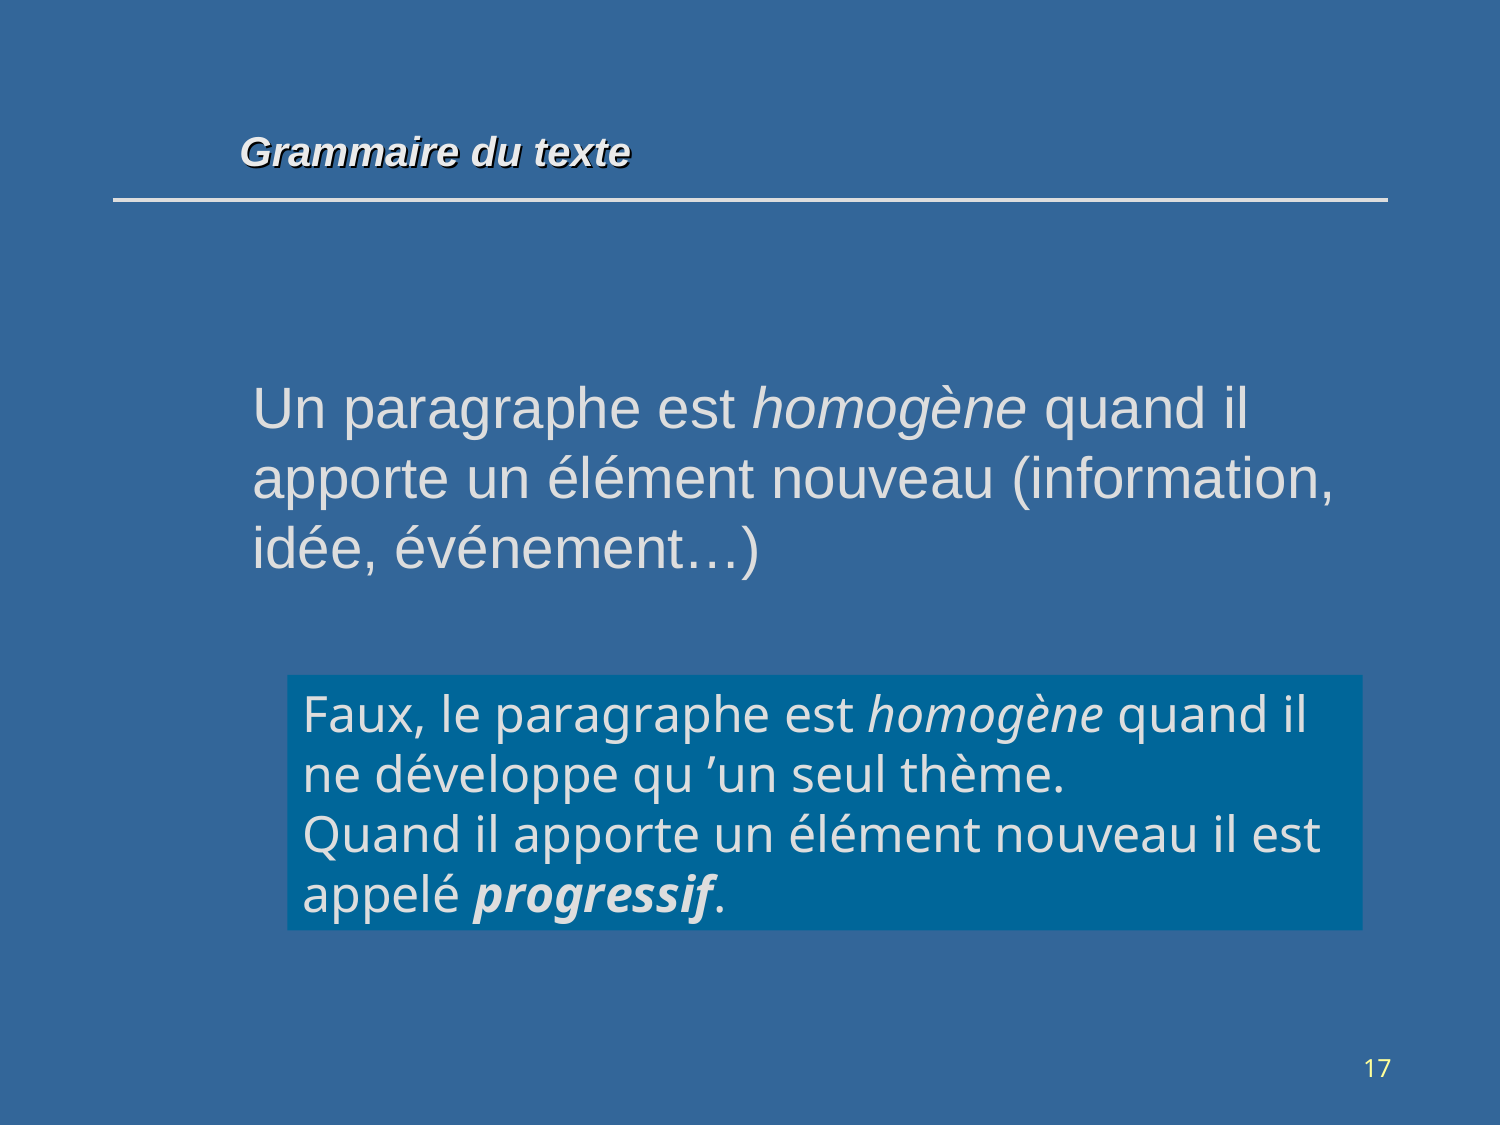

Grammaire du texte
Un paragraphe est homogène quand il apporte un élément nouveau (information, idée, événement…)
Vrai / Faux	?
Faux, le paragraphe est homogène quand il ne développe qu ’un seul thème.
Quand il apporte un élément nouveau il est appelé progressif.
17